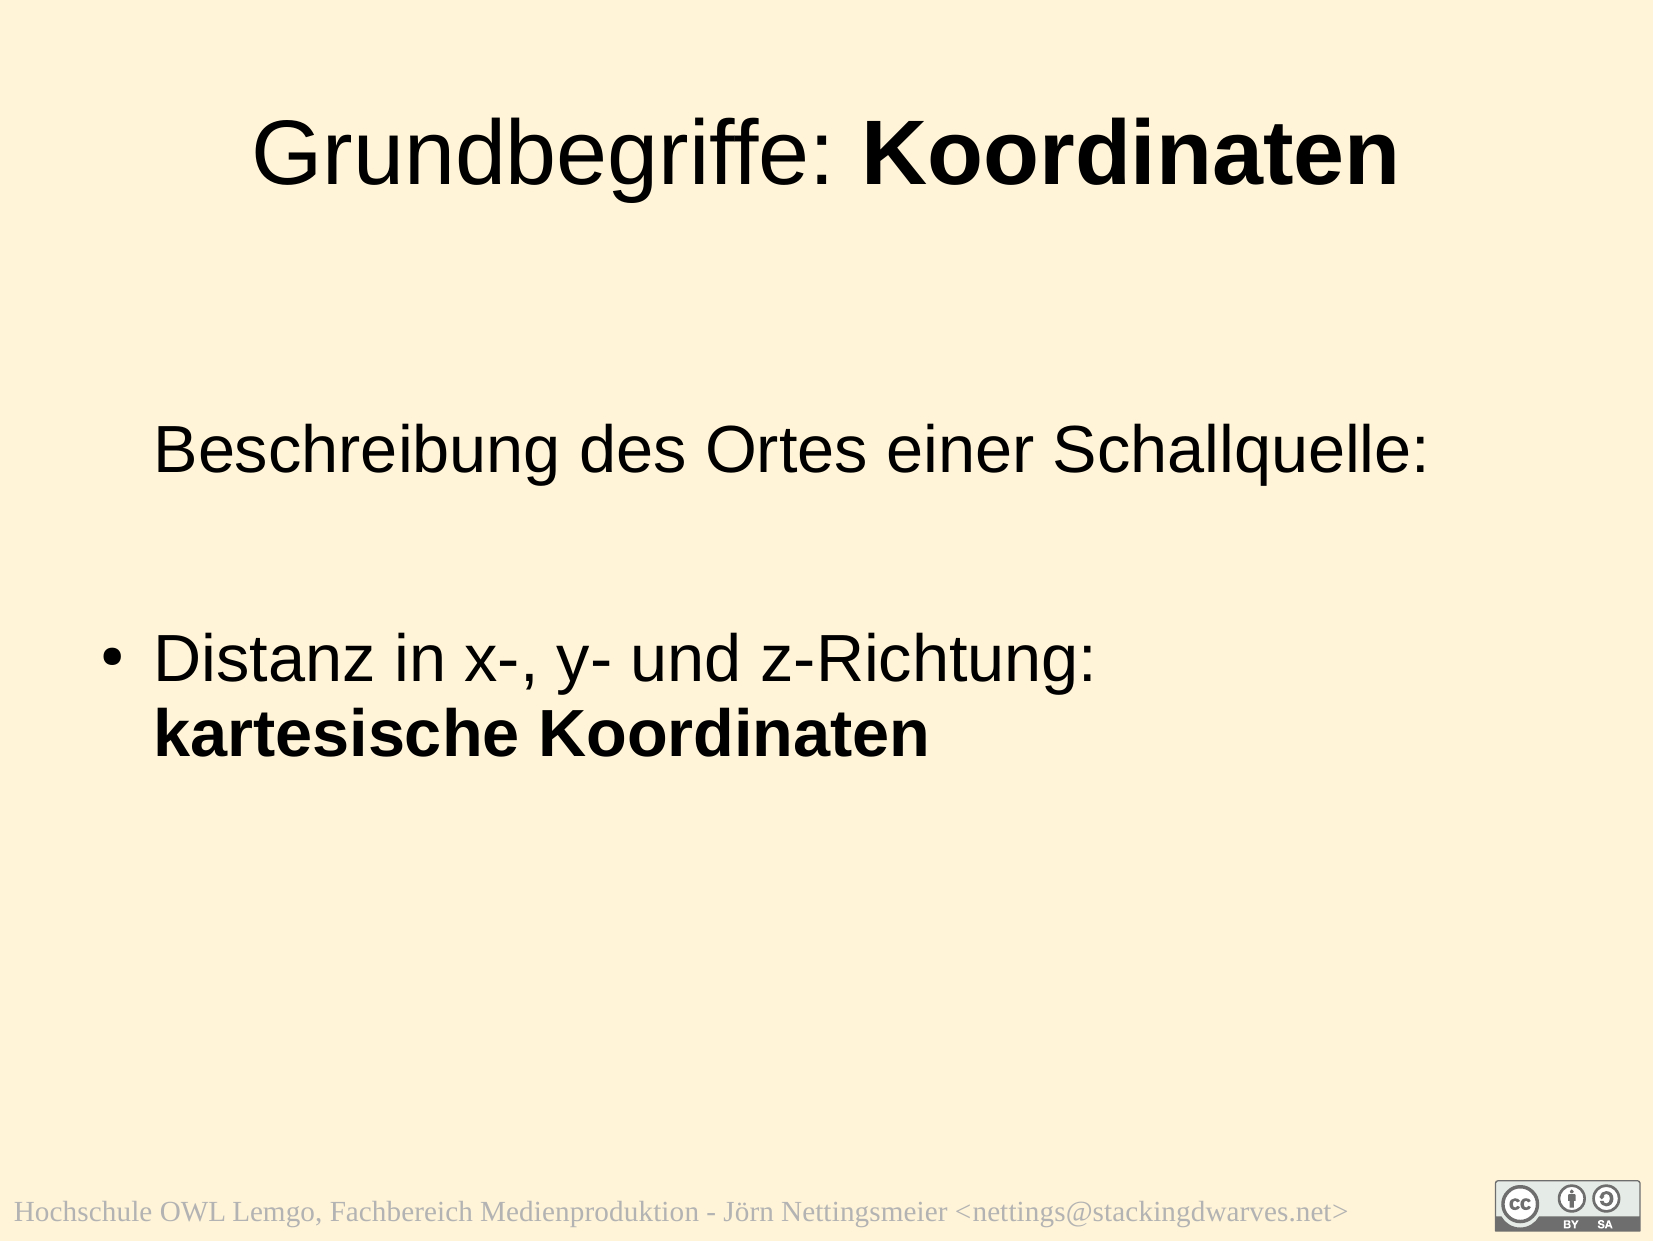

# Grundbegriffe: Koordinaten
Beschreibung des Ortes einer Schallquelle:
Distanz in x-, y- und z-Richtung:
kartesische Koordinaten